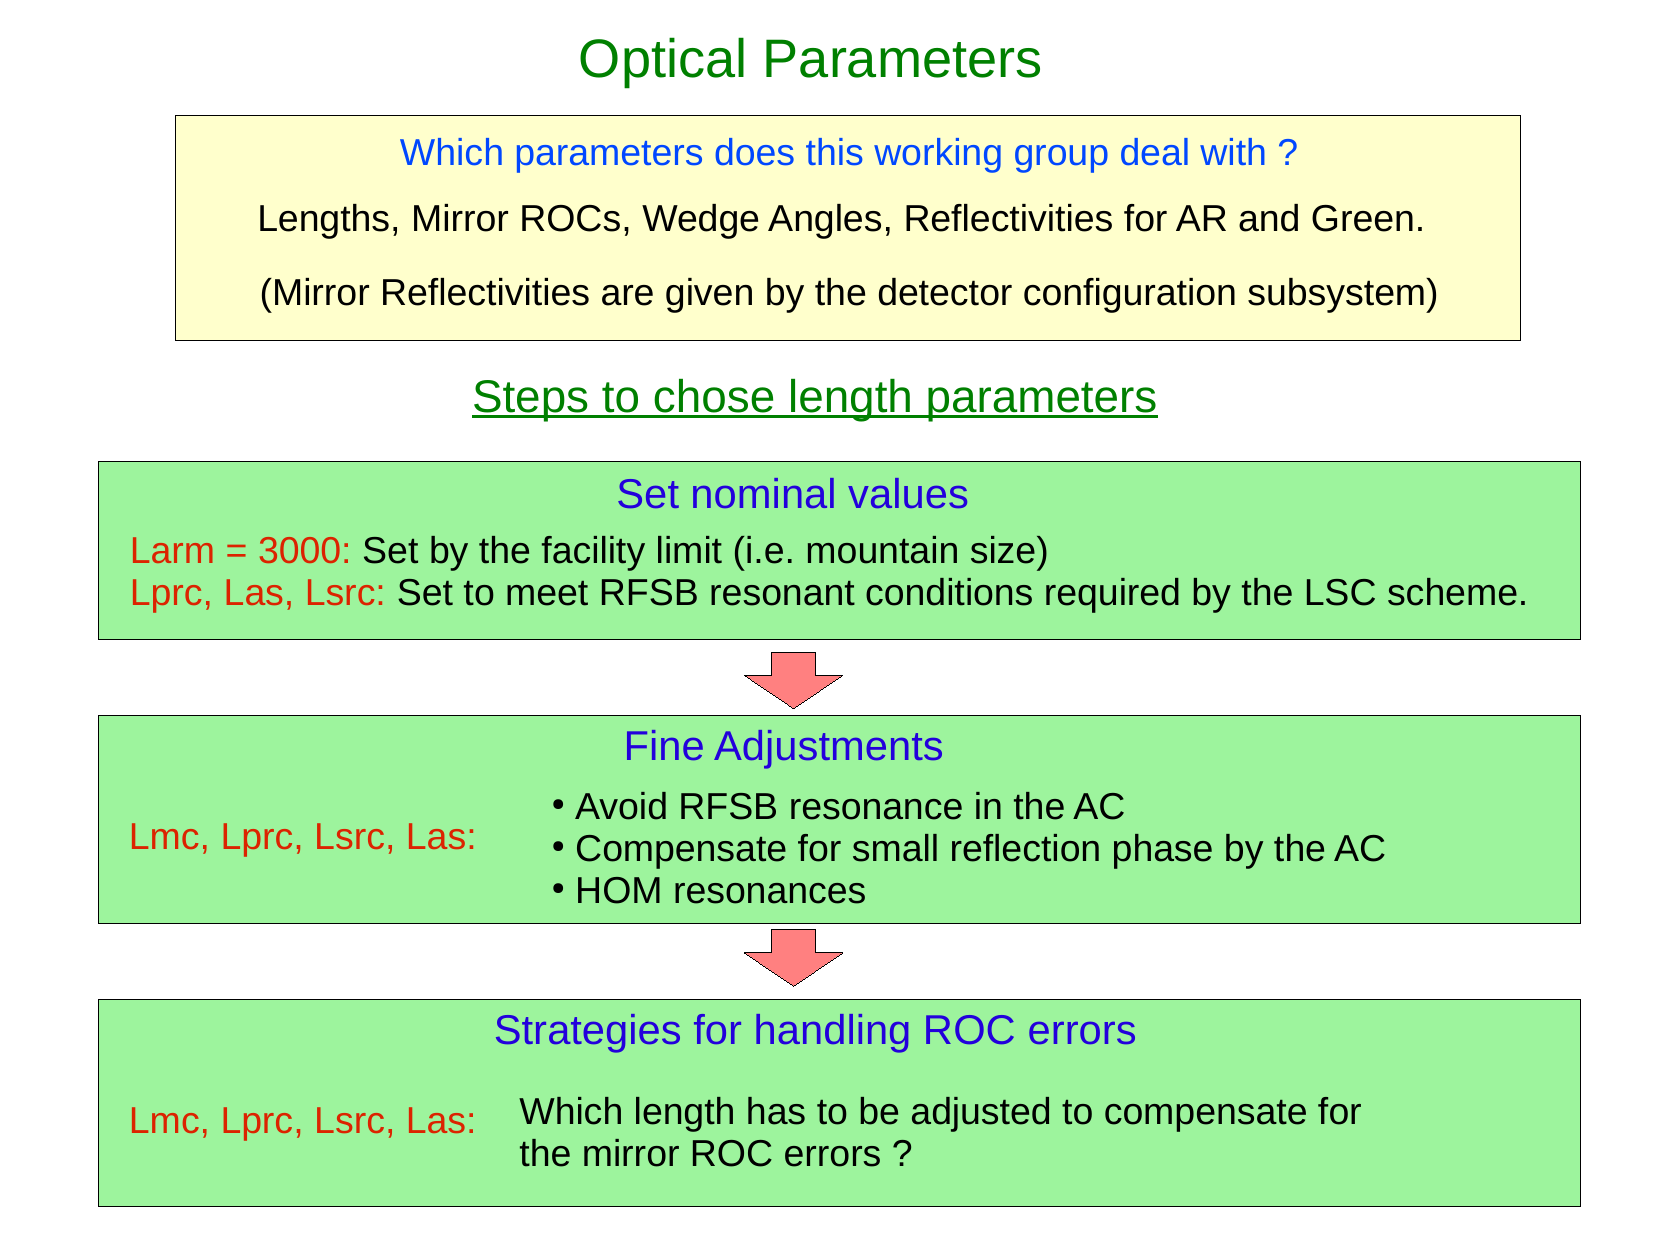

Optical Parameters
Which parameters does this working group deal with ?
Lengths, Mirror ROCs, Wedge Angles, Reflectivities for AR and Green.
(Mirror Reflectivities are given by the detector configuration subsystem)
Steps to chose length parameters
Set nominal values
Larm = 3000: Set by the facility limit (i.e. mountain size)
Lprc, Las, Lsrc: Set to meet RFSB resonant conditions required by the LSC scheme.
Fine Adjustments
 Avoid RFSB resonance in the AC
 Compensate for small reflection phase by the AC
 HOM resonances
Lmc, Lprc, Lsrc, Las:
Strategies for handling ROC errors
Which length has to be adjusted to compensate for
the mirror ROC errors ?
Lmc, Lprc, Lsrc, Las: